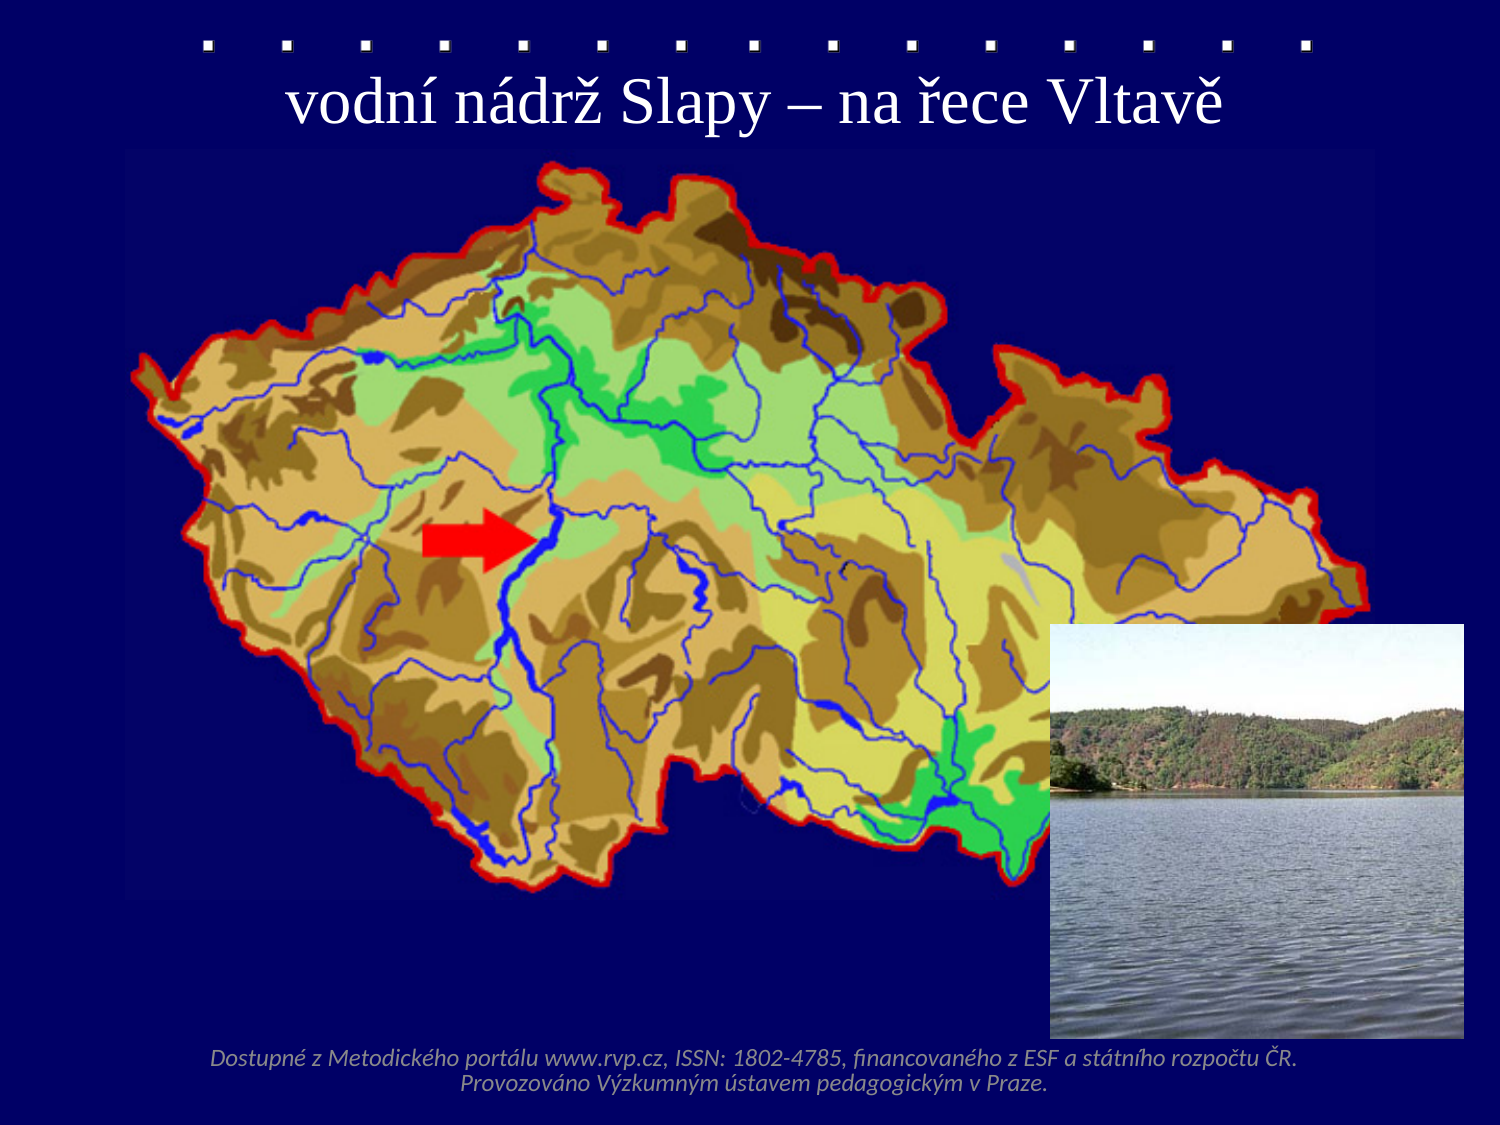

vodní nádrž Slapy – na řece Vltavě
# nádrž Slapy